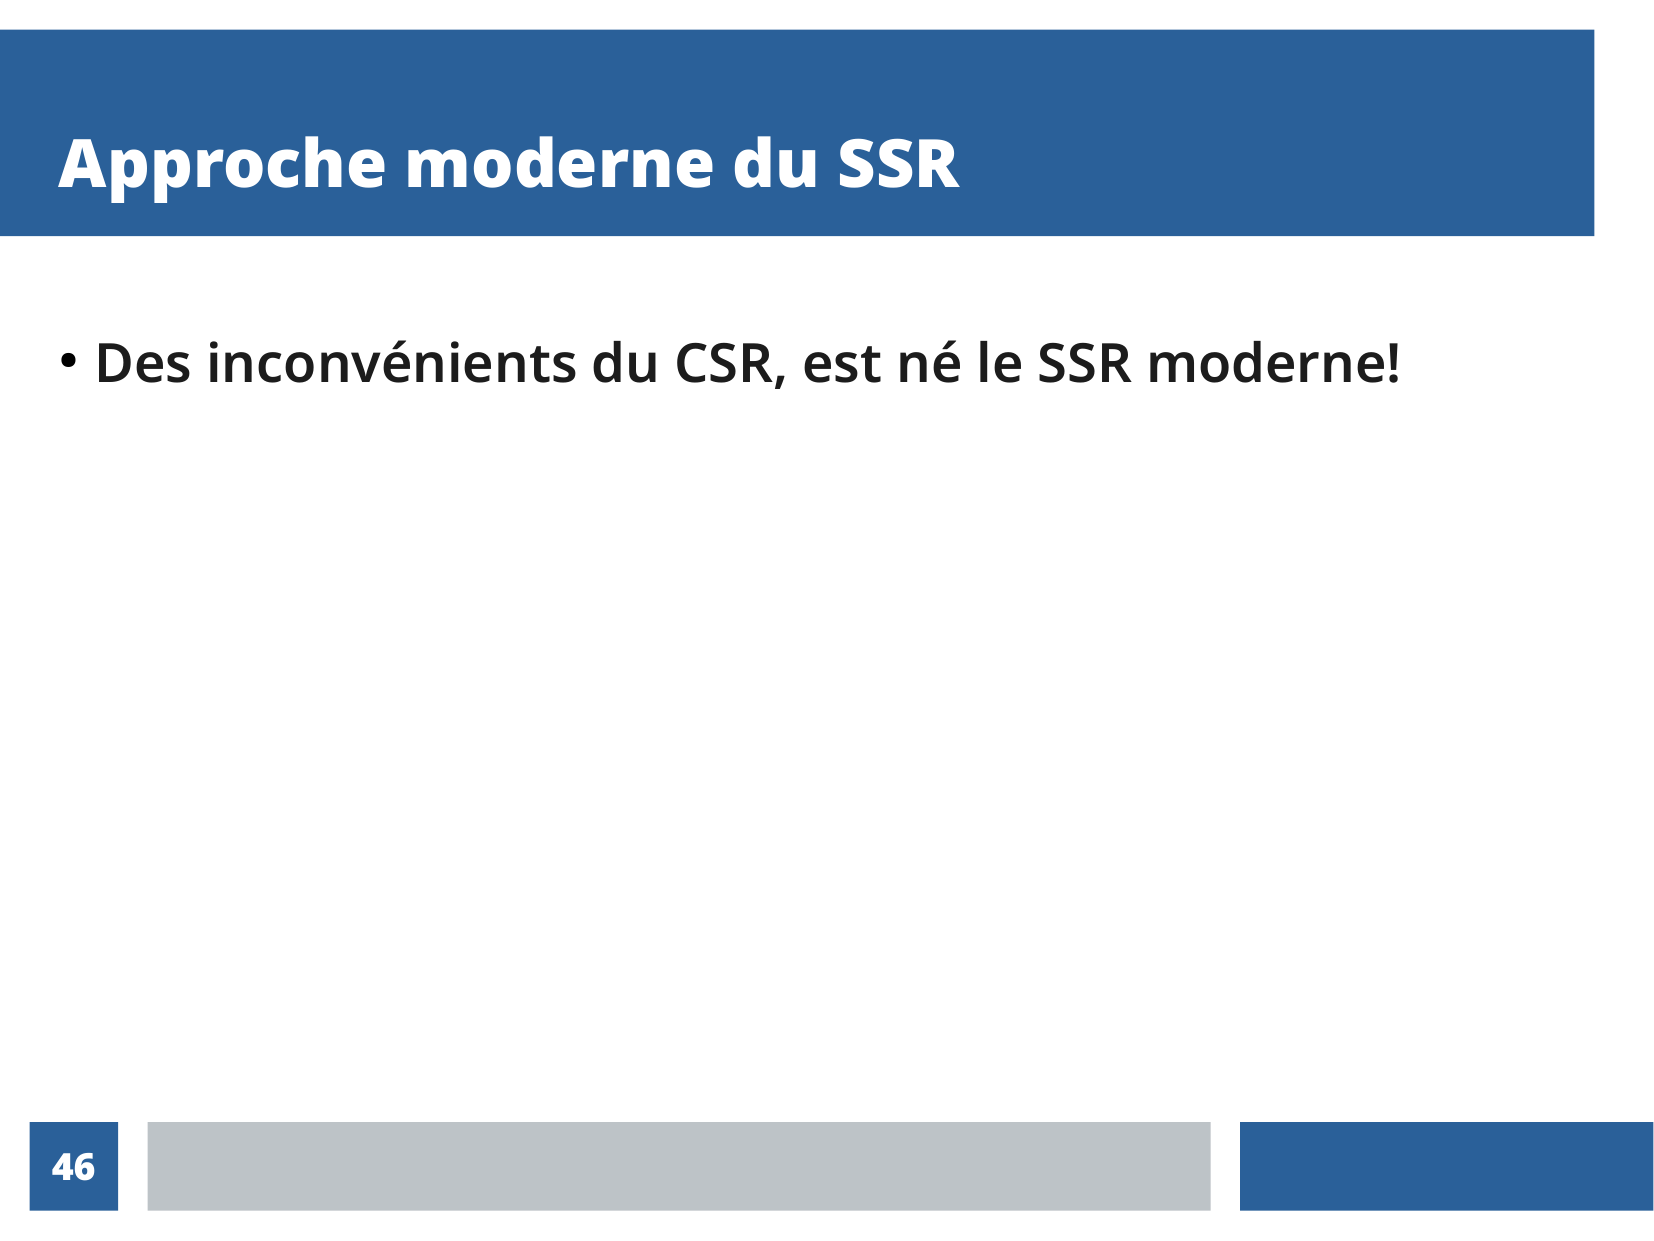

# Approche moderne du SSR
Des inconvénients du CSR, est né le SSR moderne!
46